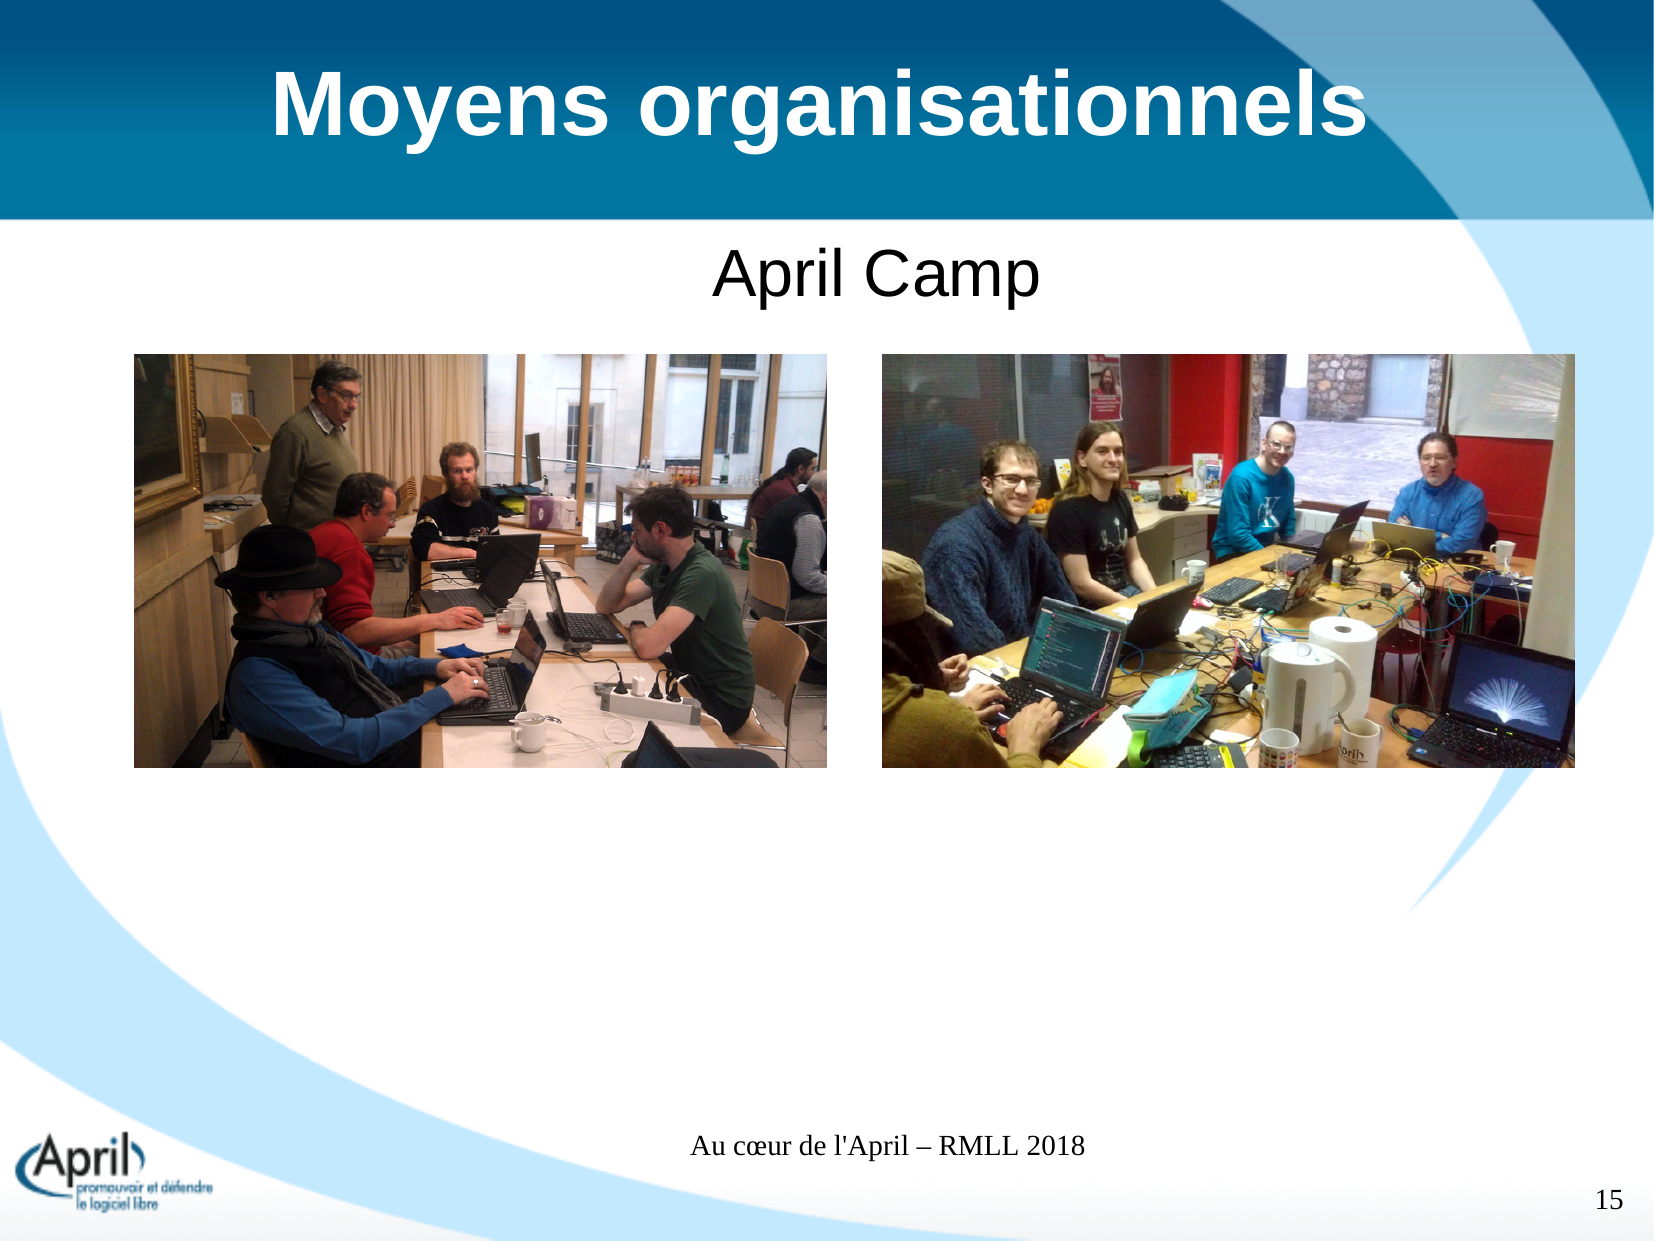

# Moyens organisationnels
April Camp
Au cœur de l'April – RMLL 2018
15